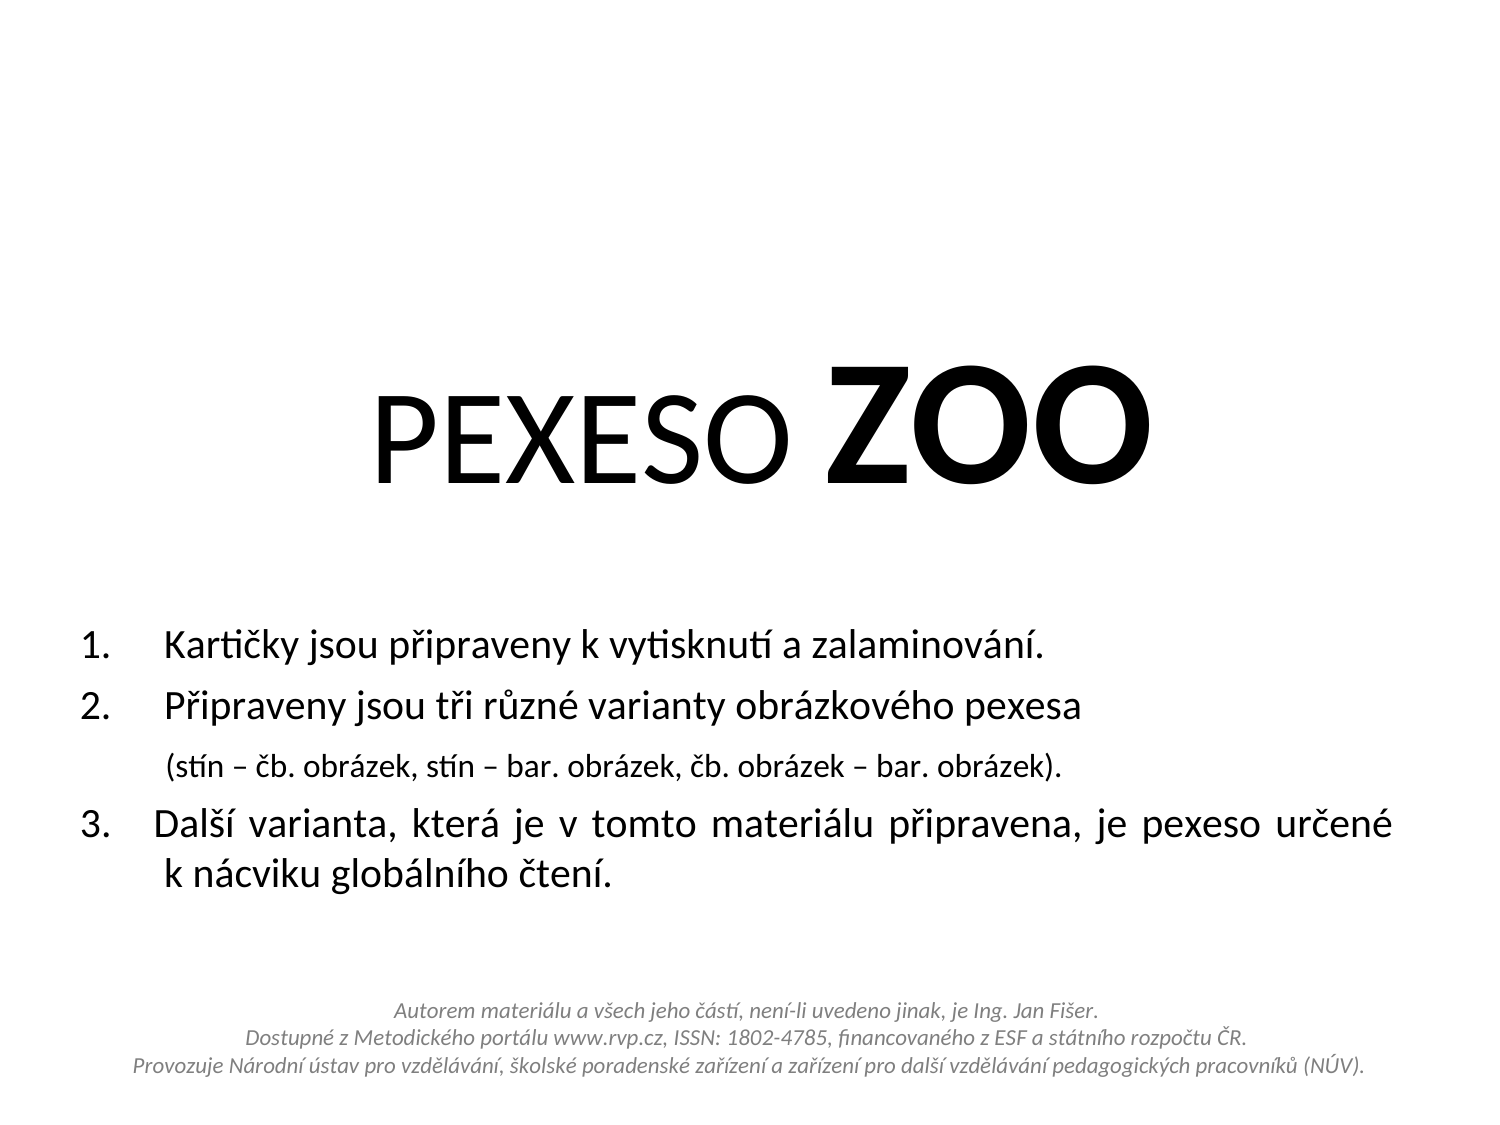

# PEXESO ZOO
Kartičky jsou připraveny k vytisknutí a zalaminování.
Připraveny jsou tři různé varianty obrázkového pexesa
 (stín – čb. obrázek, stín – bar. obrázek, čb. obrázek – bar. obrázek).
3. Další varianta, která je v tomto materiálu připravena, je pexeso určené
k nácviku globálního čtení.
Autorem materiálu a všech jeho částí, není-li uvedeno jinak, je Ing. Jan Fišer.
Dostupné z Metodického portálu www.rvp.cz, ISSN: 1802-4785, financovaného z ESF a státního rozpočtu ČR.
Provozuje Národní ústav pro vzdělávání, školské poradenské zařízení a zařízení pro další vzdělávání pedagogických pracovníků (NÚV).